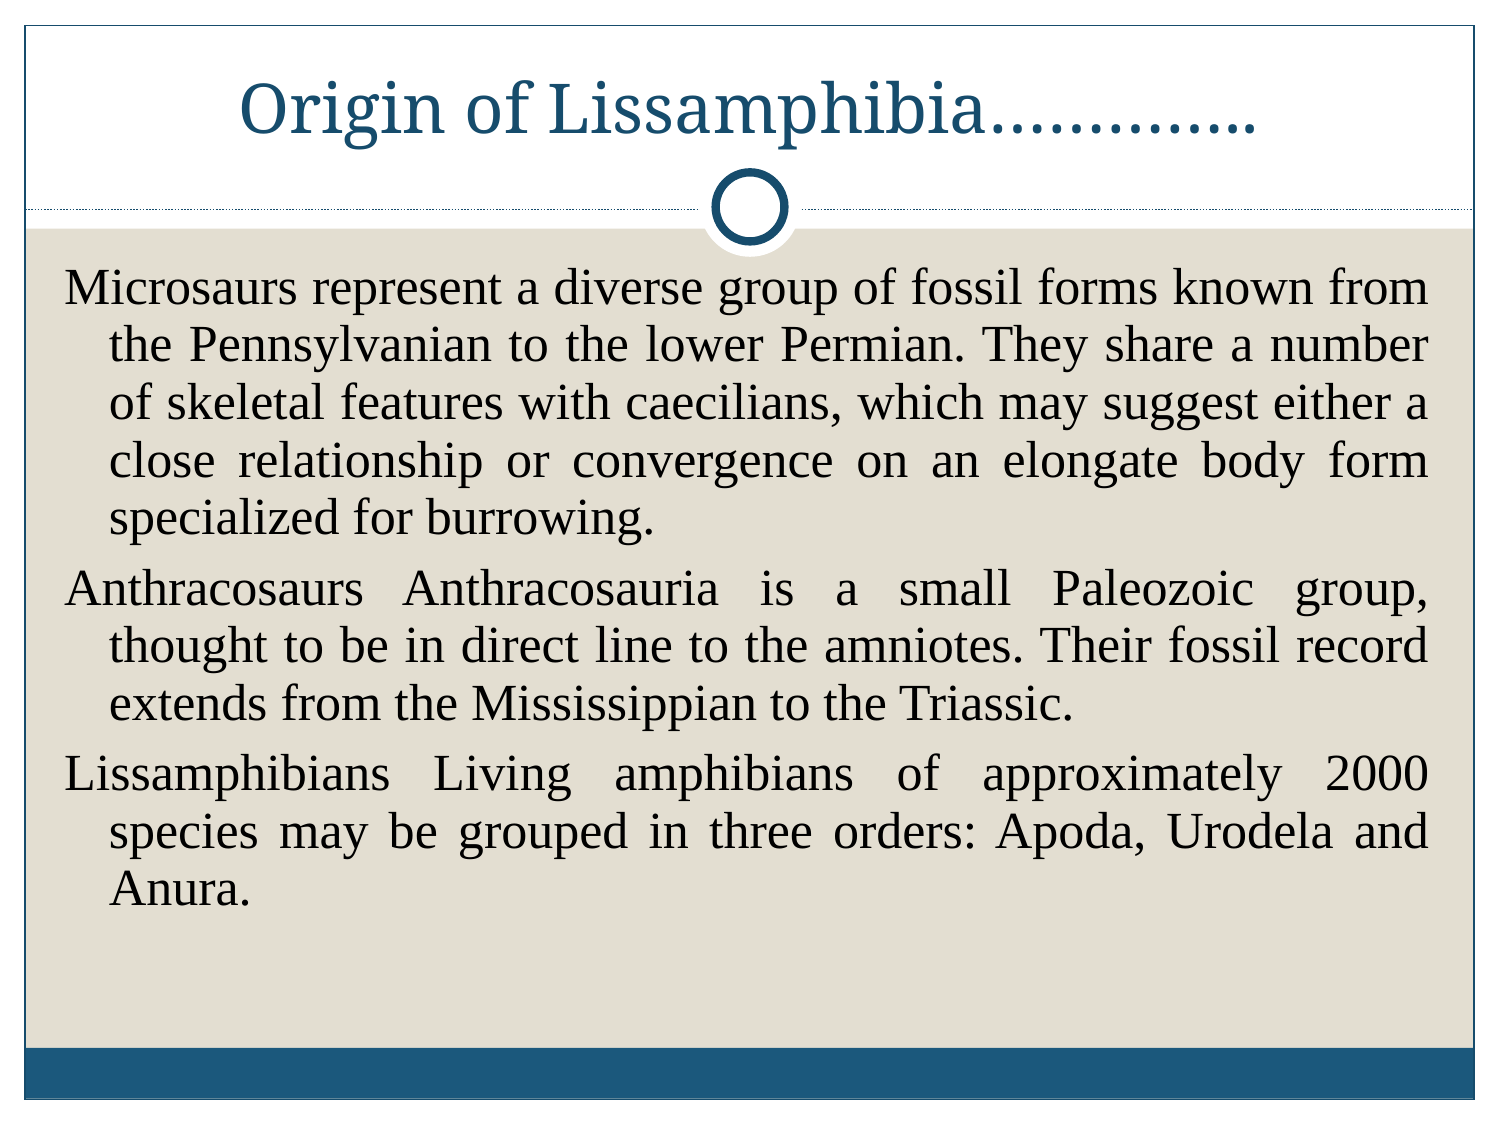

# Origin of Lissamphibia…………..
Microsaurs represent a diverse group of fossil forms known from the Pennsylvanian to the lower Permian. They share a number of skeletal features with caecilians, which may suggest either a close relationship or convergence on an elongate body form specialized for burrowing.
Anthracosaurs Anthracosauria is a small Paleozoic group, thought to be in direct line to the amniotes. Their fossil record extends from the Mississippian to the Triassic.
Lissamphibians Living amphibians of approximately 2000 species may be grouped in three orders: Apoda, Urodela and Anura.